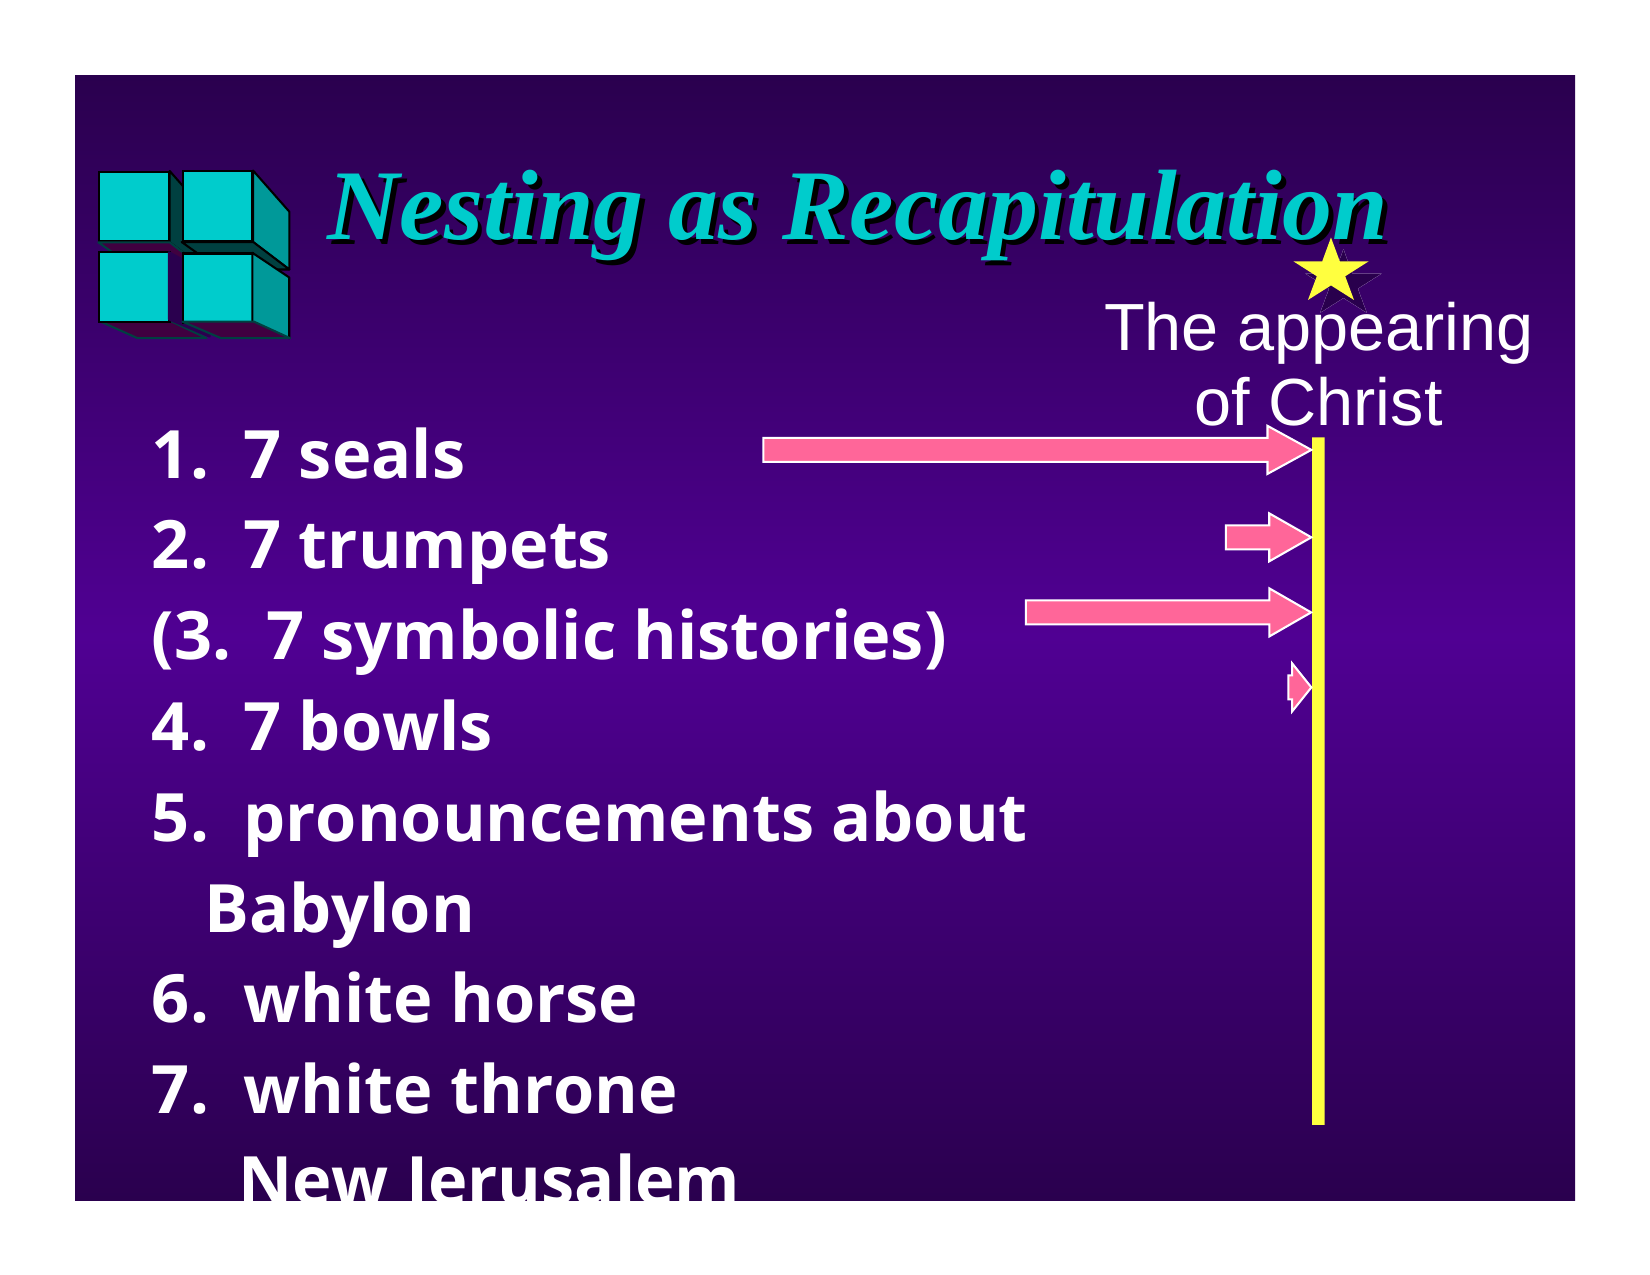

# Nesting as Recapitulation
The appearing
of Christ
1. 7 seals
2. 7 trumpets
(3. 7 symbolic histories)
4. 7 bowls
5. pronouncements about
Babylon
6. white horse
7. white throne
 New Jerusalem